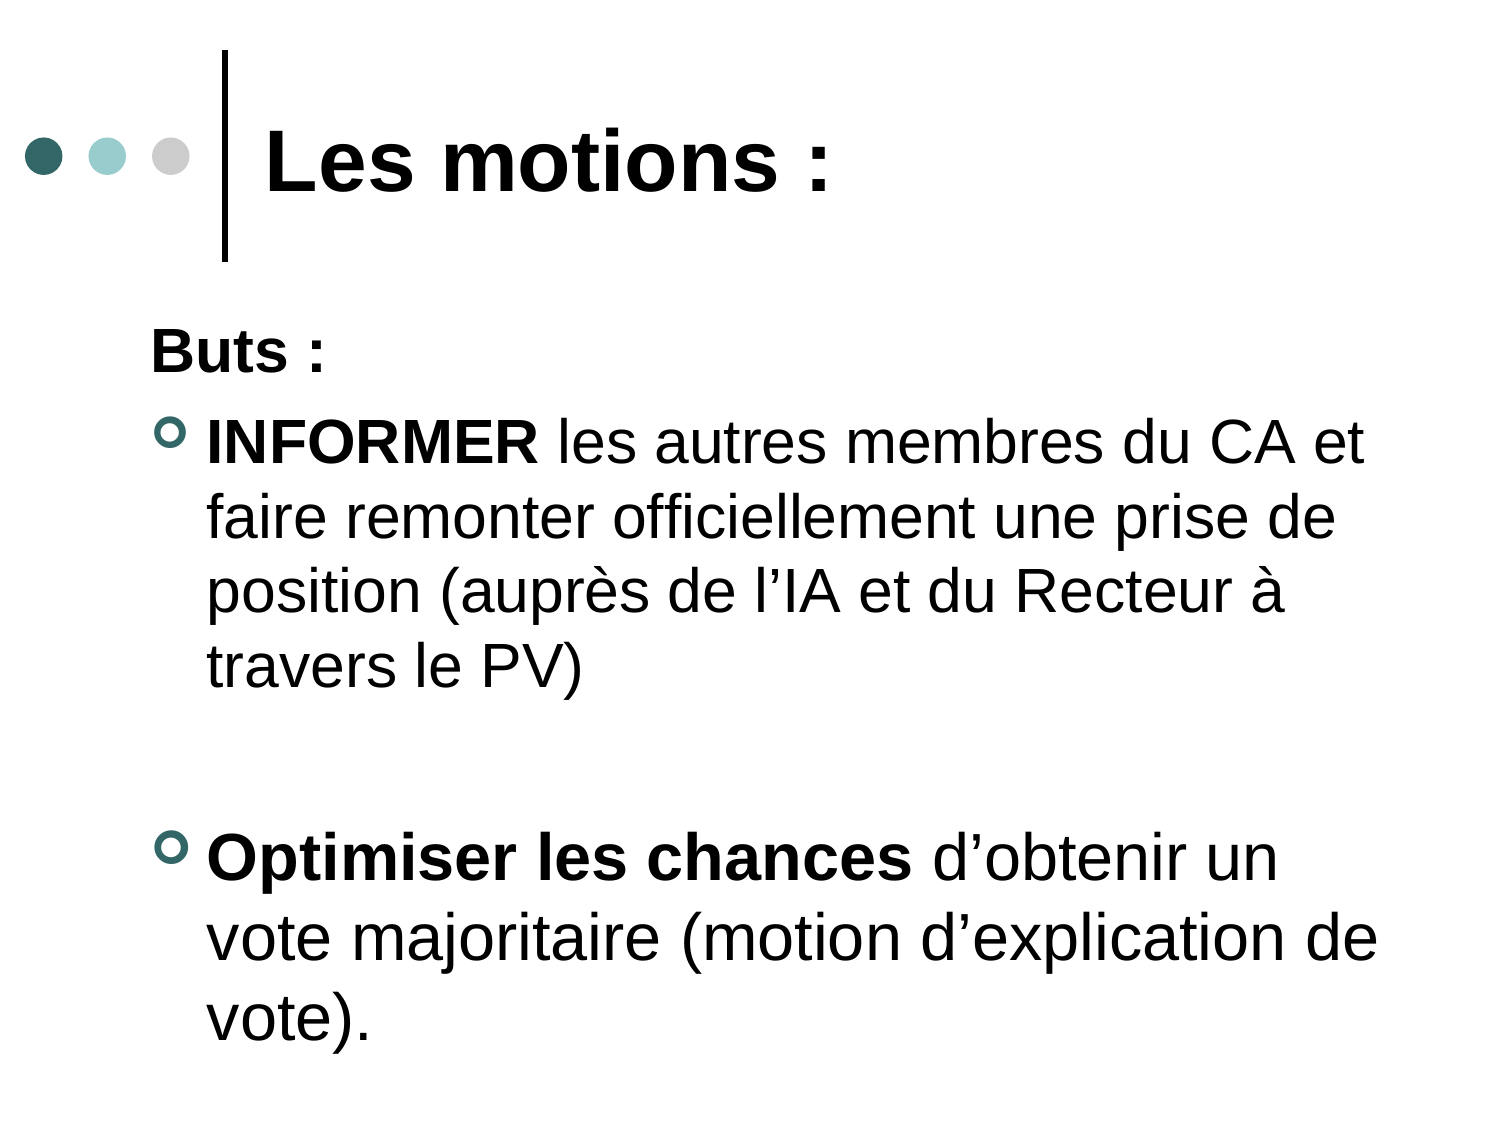

# Les motions :
Buts :
INFORMER les autres membres du CA et faire remonter officiellement une prise de position (auprès de l’IA et du Recteur à travers le PV)
Optimiser les chances d’obtenir un vote majoritaire (motion d’explication de vote).